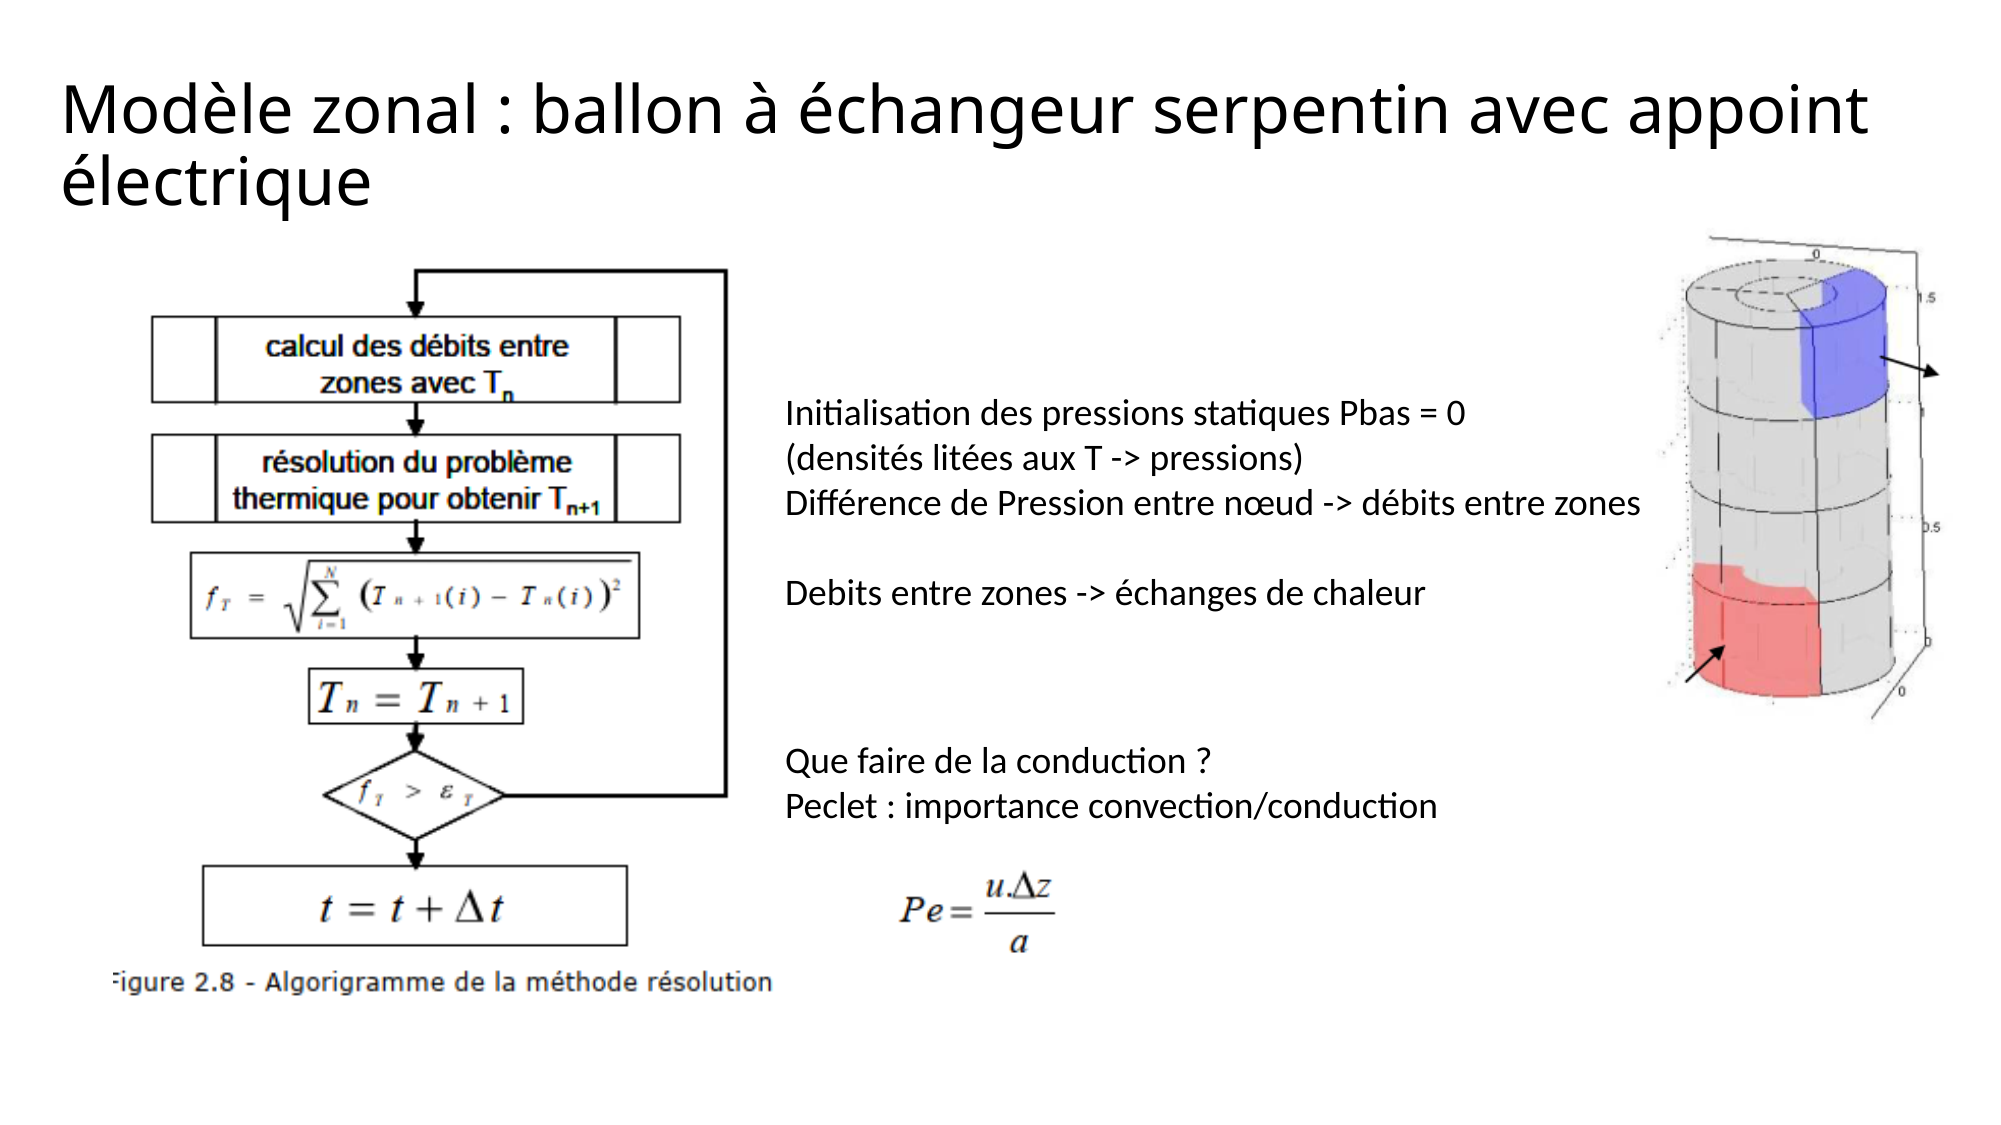

# Modèle zonal : ballon à échangeur serpentin avec appoint électrique
Initialisation des pressions statiques Pbas = 0
(densités litées aux T -> pressions)
Différence de Pression entre nœud -> débits entre zones
Debits entre zones -> échanges de chaleur
Que faire de la conduction ?
Peclet : importance convection/conduction